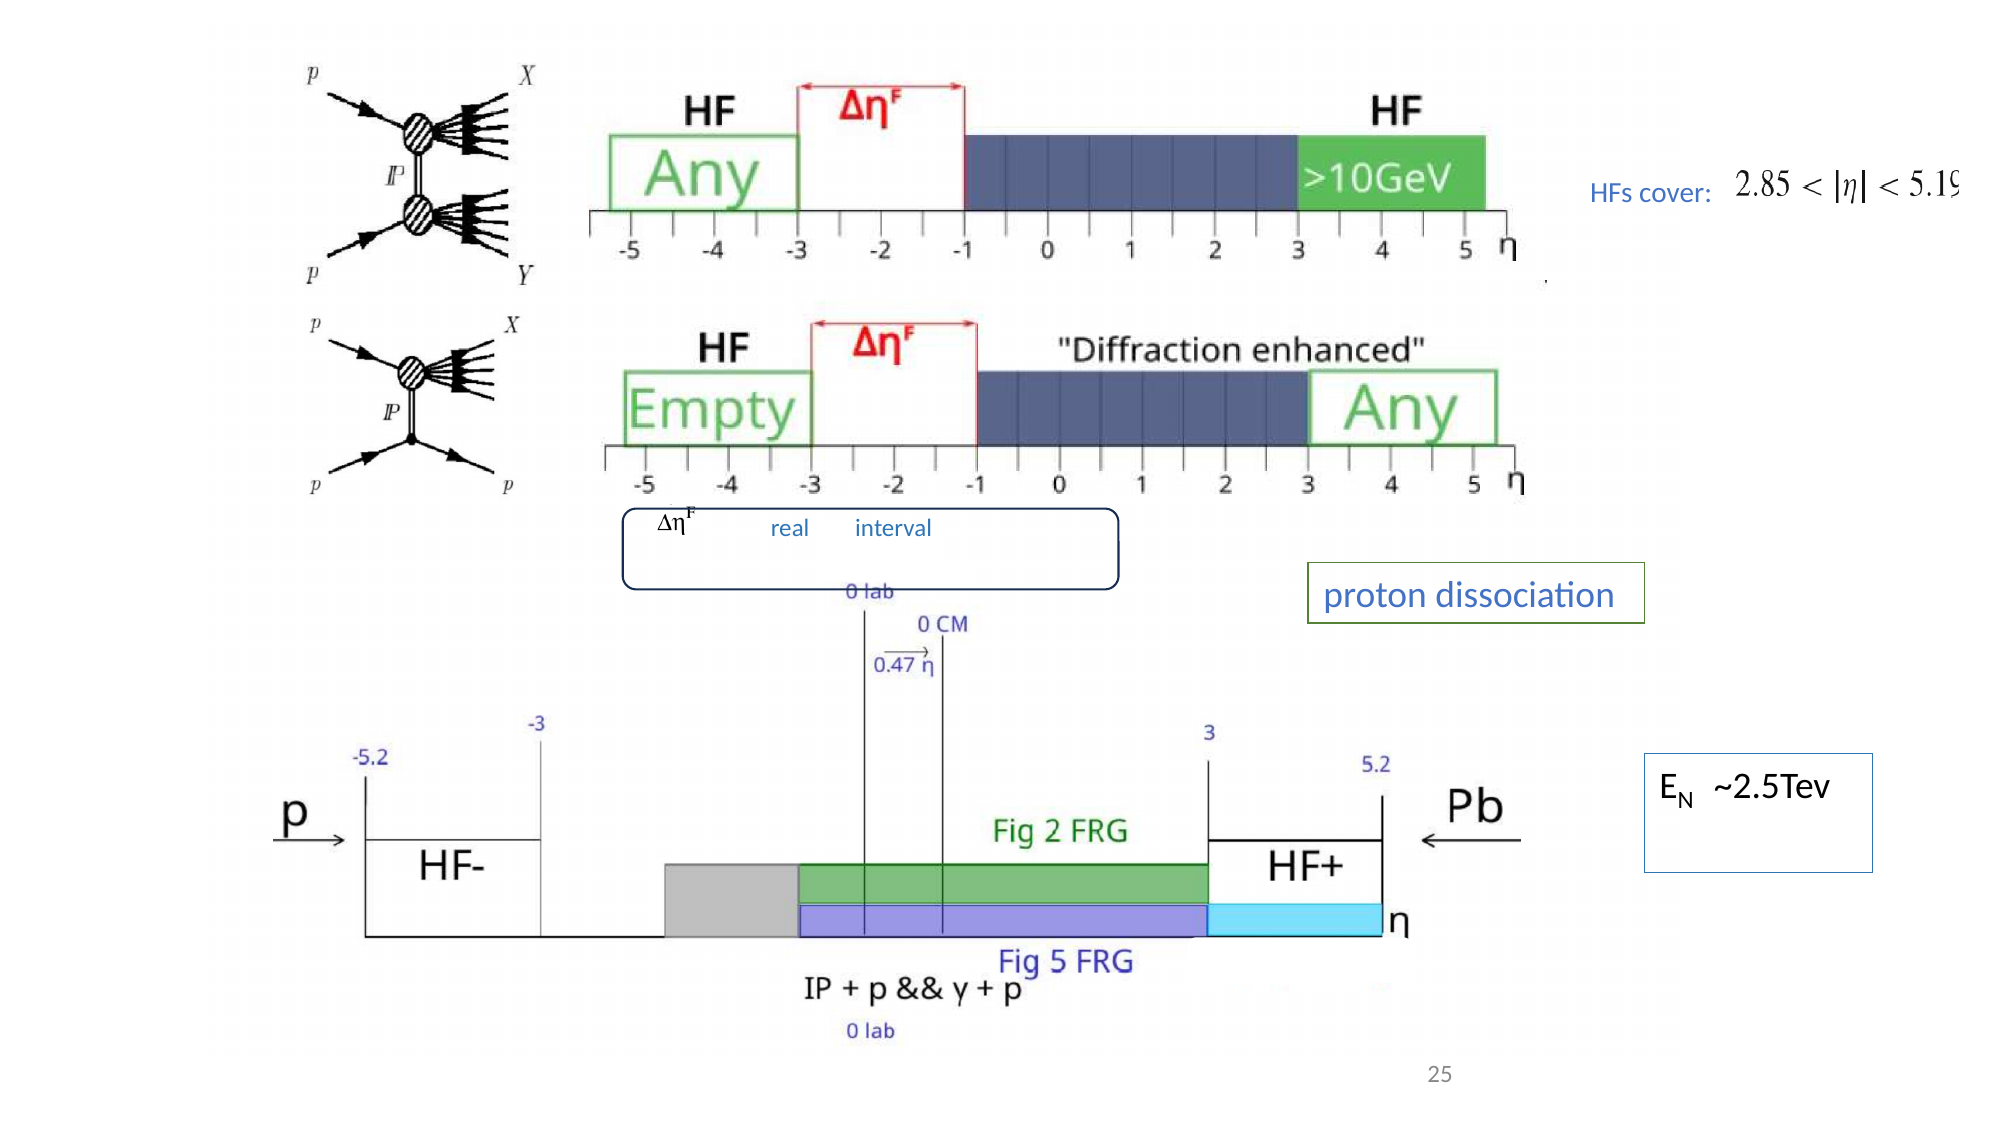

HFs cover:
real interval
proton dissociation
EN ~2.5Tev